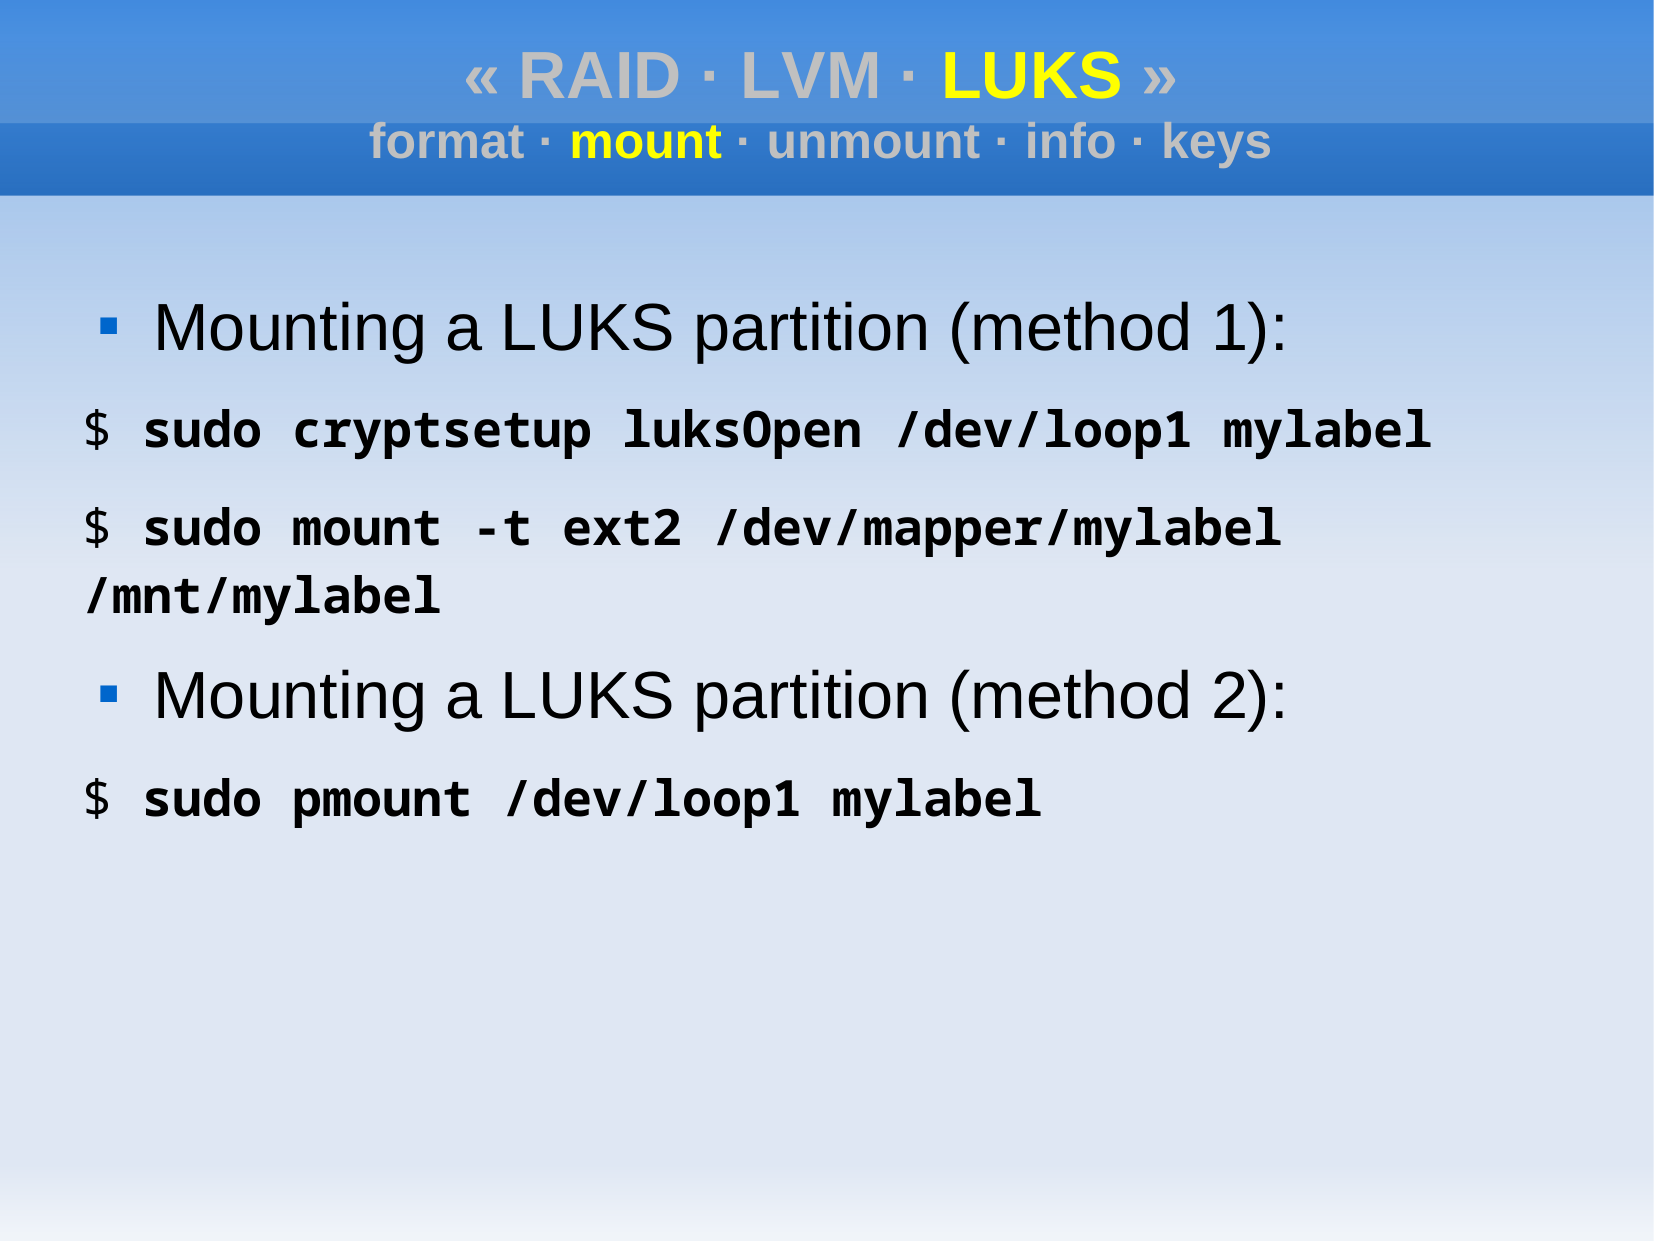

# « RAID · LVM · LUKS » format · mount · unmount · info · keys
Mounting a LUKS partition (method 1):
$ sudo cryptsetup luksOpen /dev/loop1 mylabel
$ sudo mount -t ext2 /dev/mapper/mylabel /mnt/mylabel
Mounting a LUKS partition (method 2):
$ sudo pmount /dev/loop1 mylabel